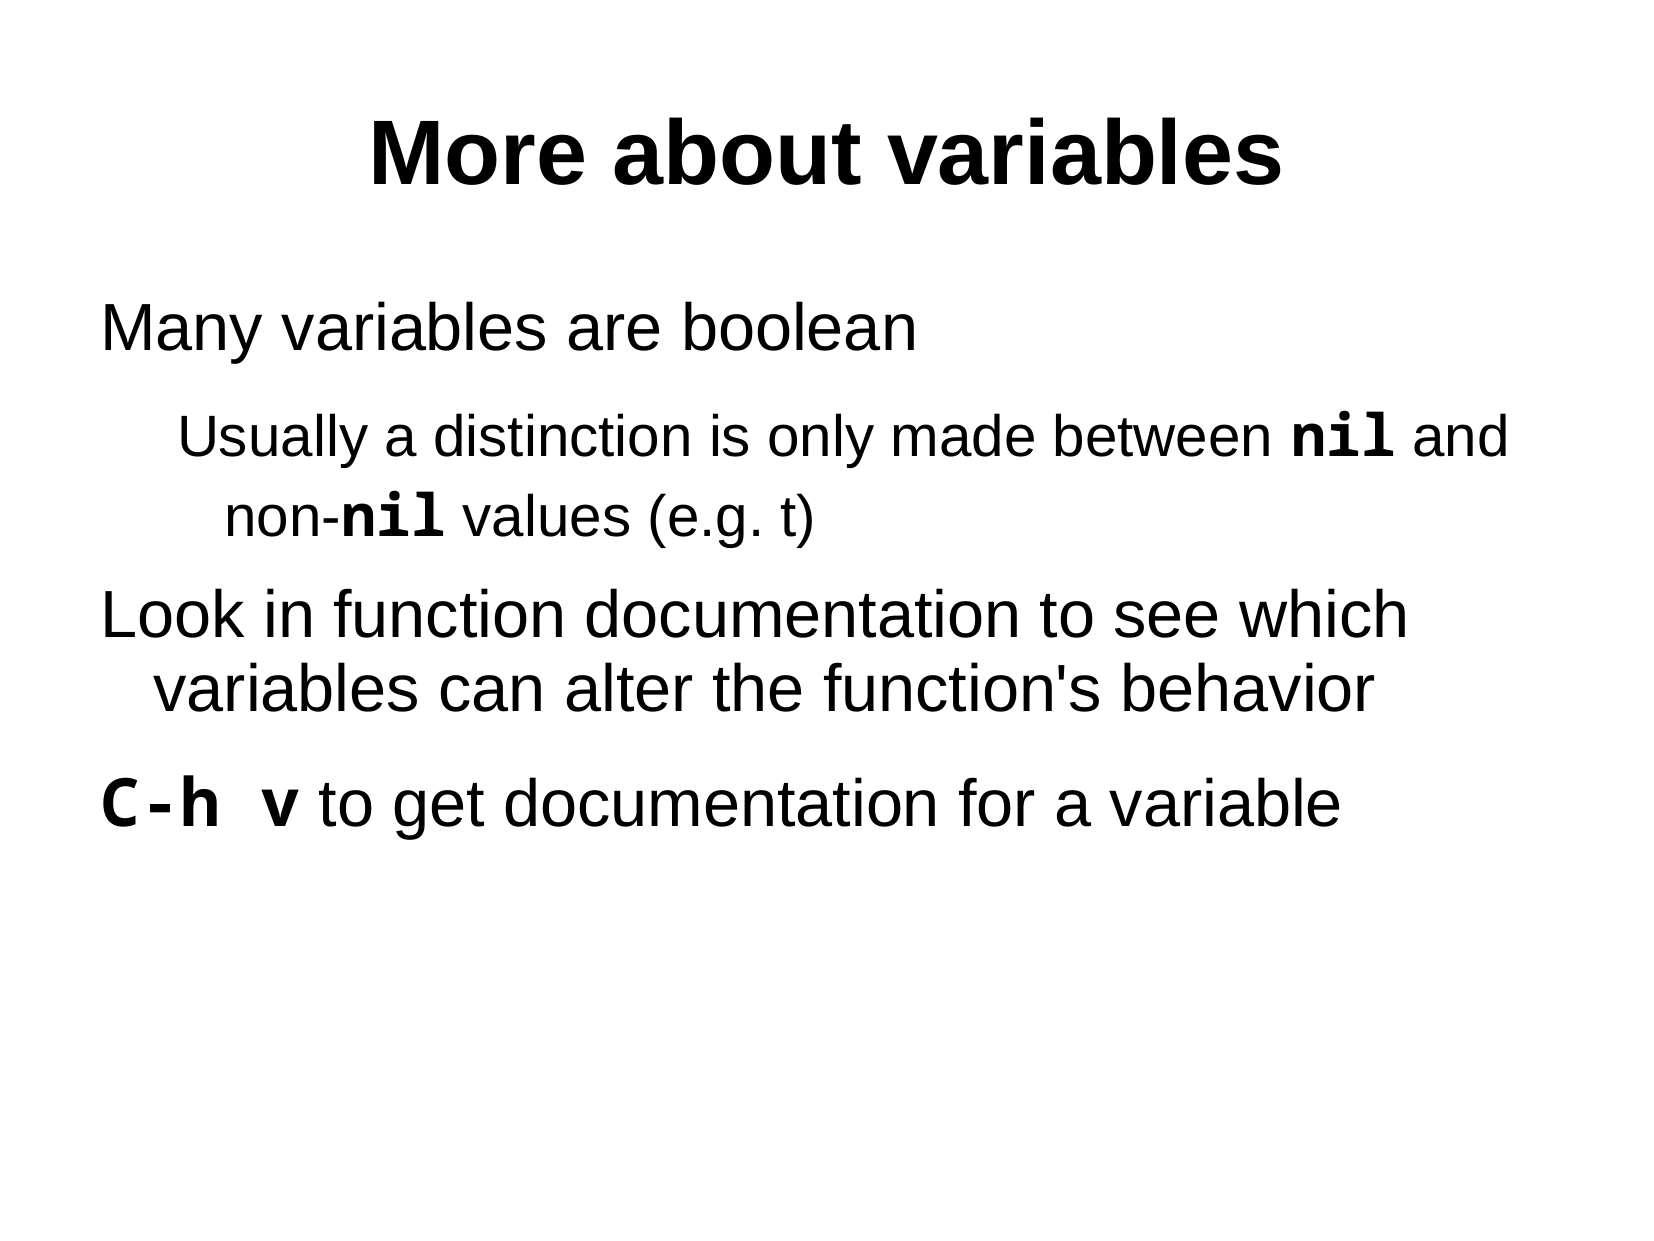

# More about variables
Many variables are boolean
Usually a distinction is only made between nil and non-nil values (e.g. t)
Look in function documentation to see which variables can alter the function's behavior
C-h v to get documentation for a variable